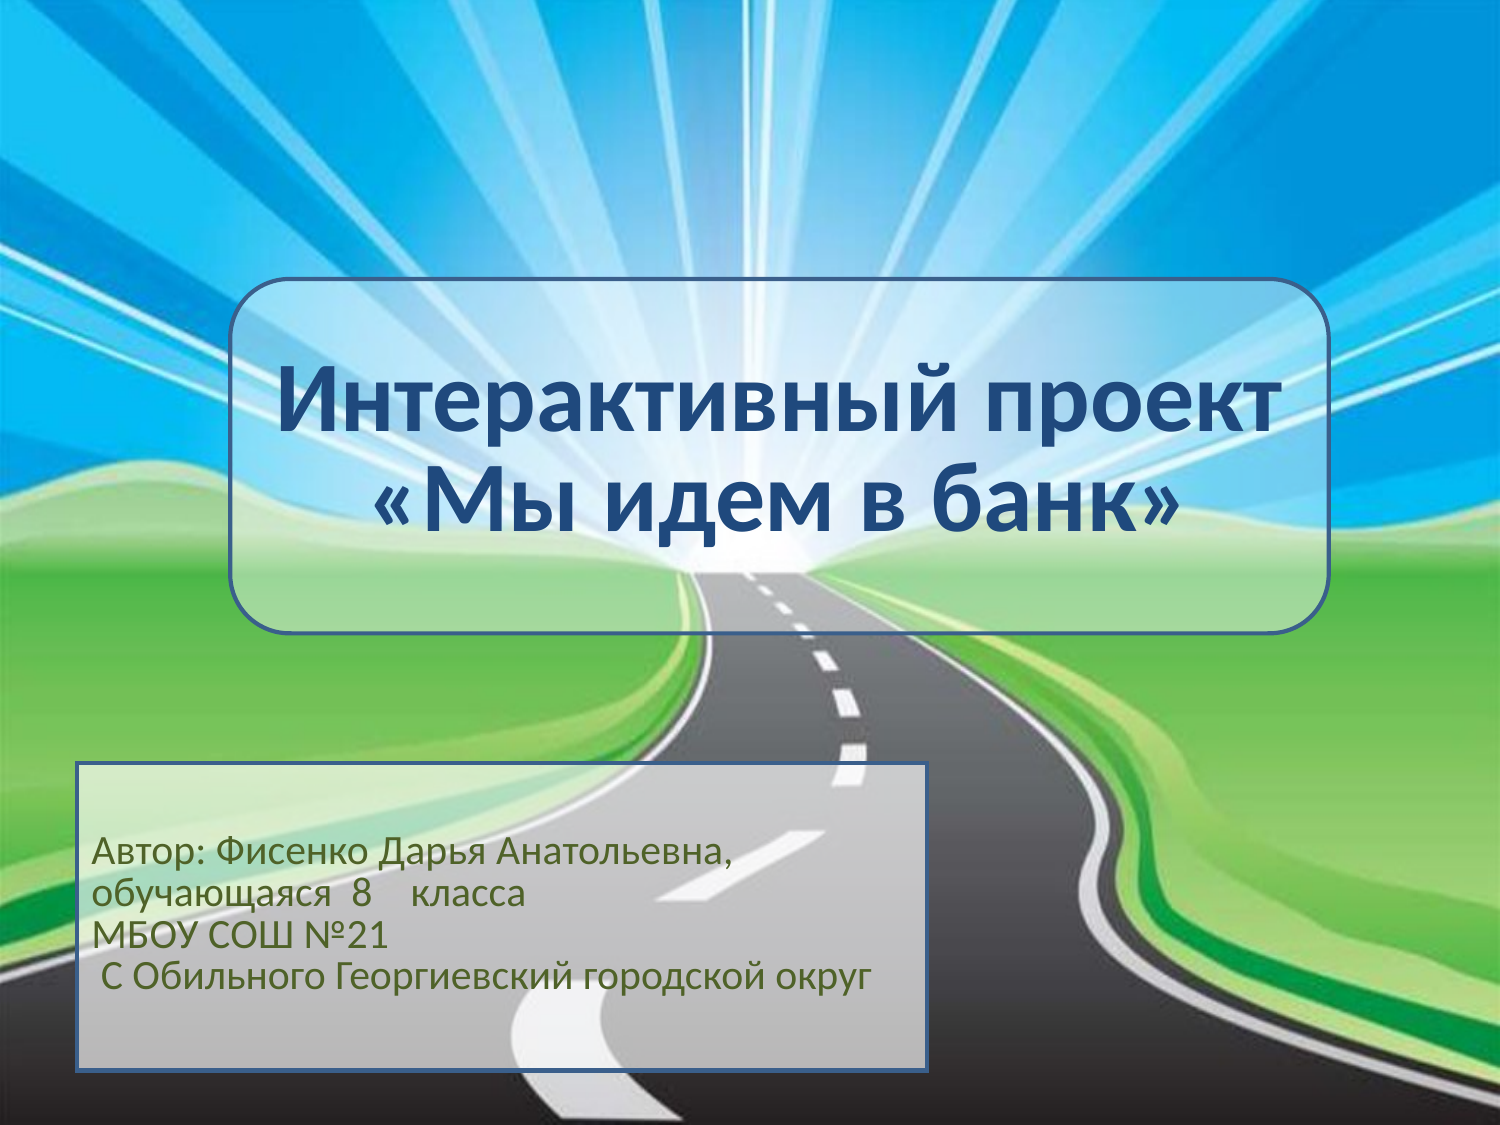

Интерактивный проект
«Мы идем в банк»
Автор: Фисенко Дарья Анатольевна,
обучающаяся 8 класса
МБОУ СОШ №21
 С Обильного Георгиевский городской округ